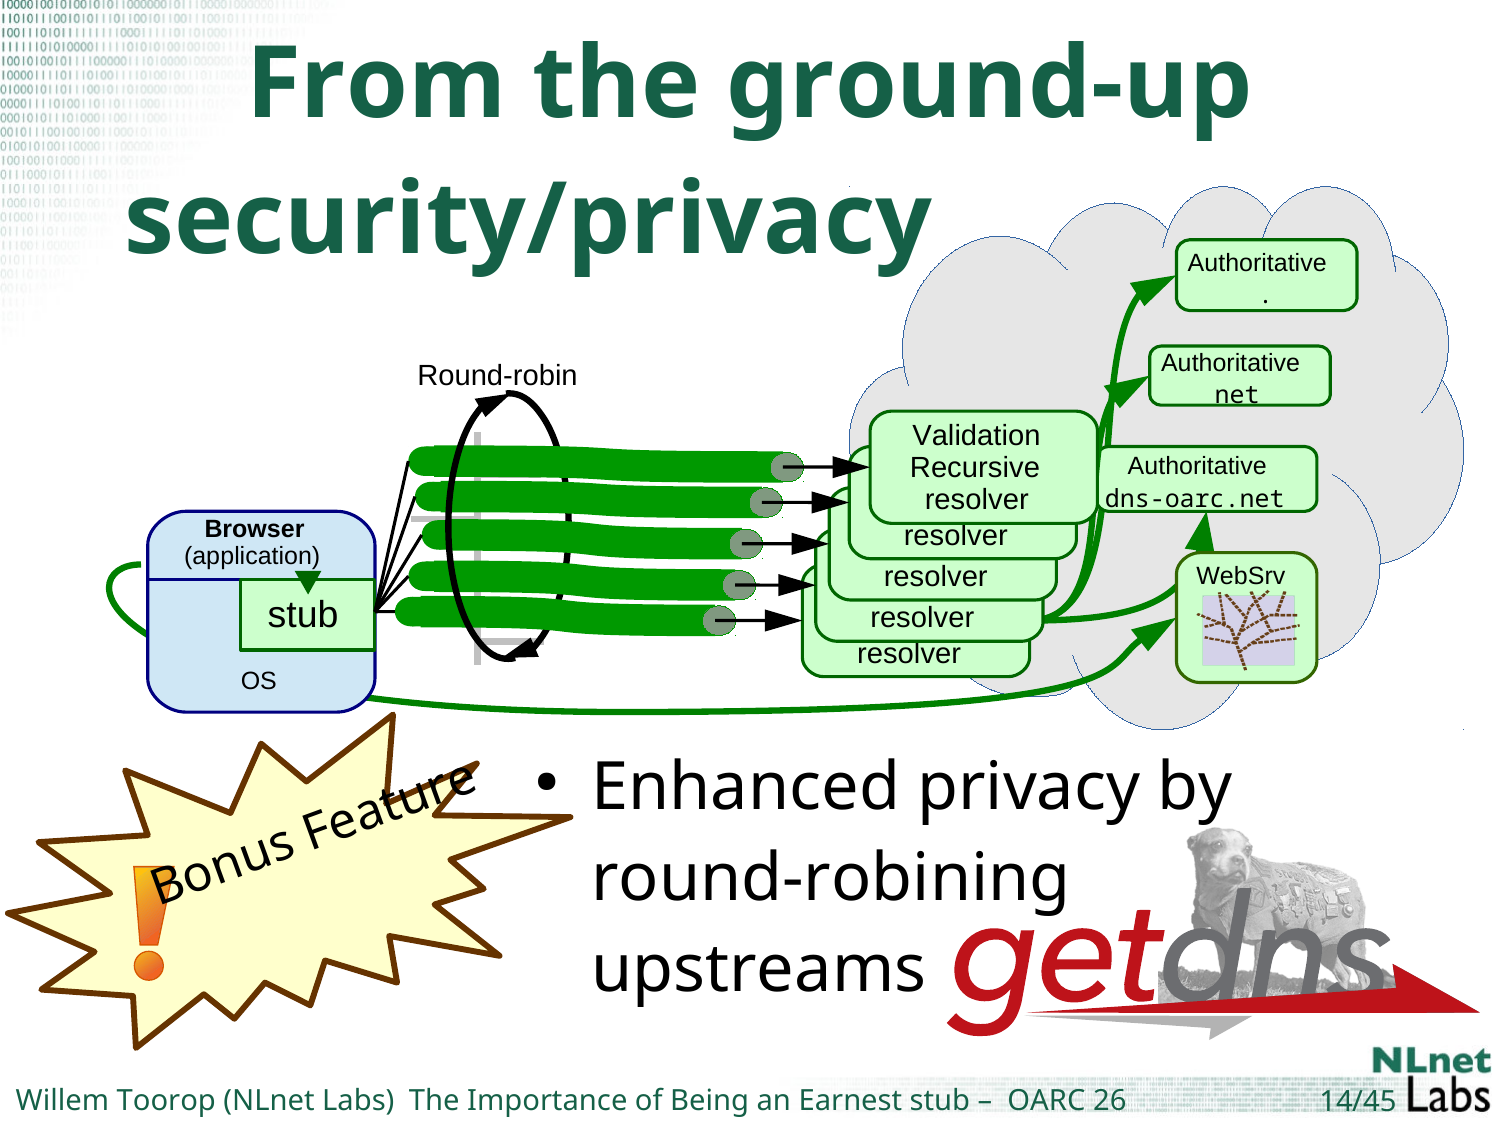

# From the ground-up security/privacy
Authoritative
.
Authoritative
Round-robin
net
Validation
Recursive
Authoritative
Validation
dns-oarc.net
resolver
Recursive
Validation
Browser
resolver
Recursive
Validation
(application)
resolver
WebSrv
Recursive
Validation
stub
resolver
Recursive
resolver
OS
Enhanced privacy by round-robining upstreams
Bonus Feature